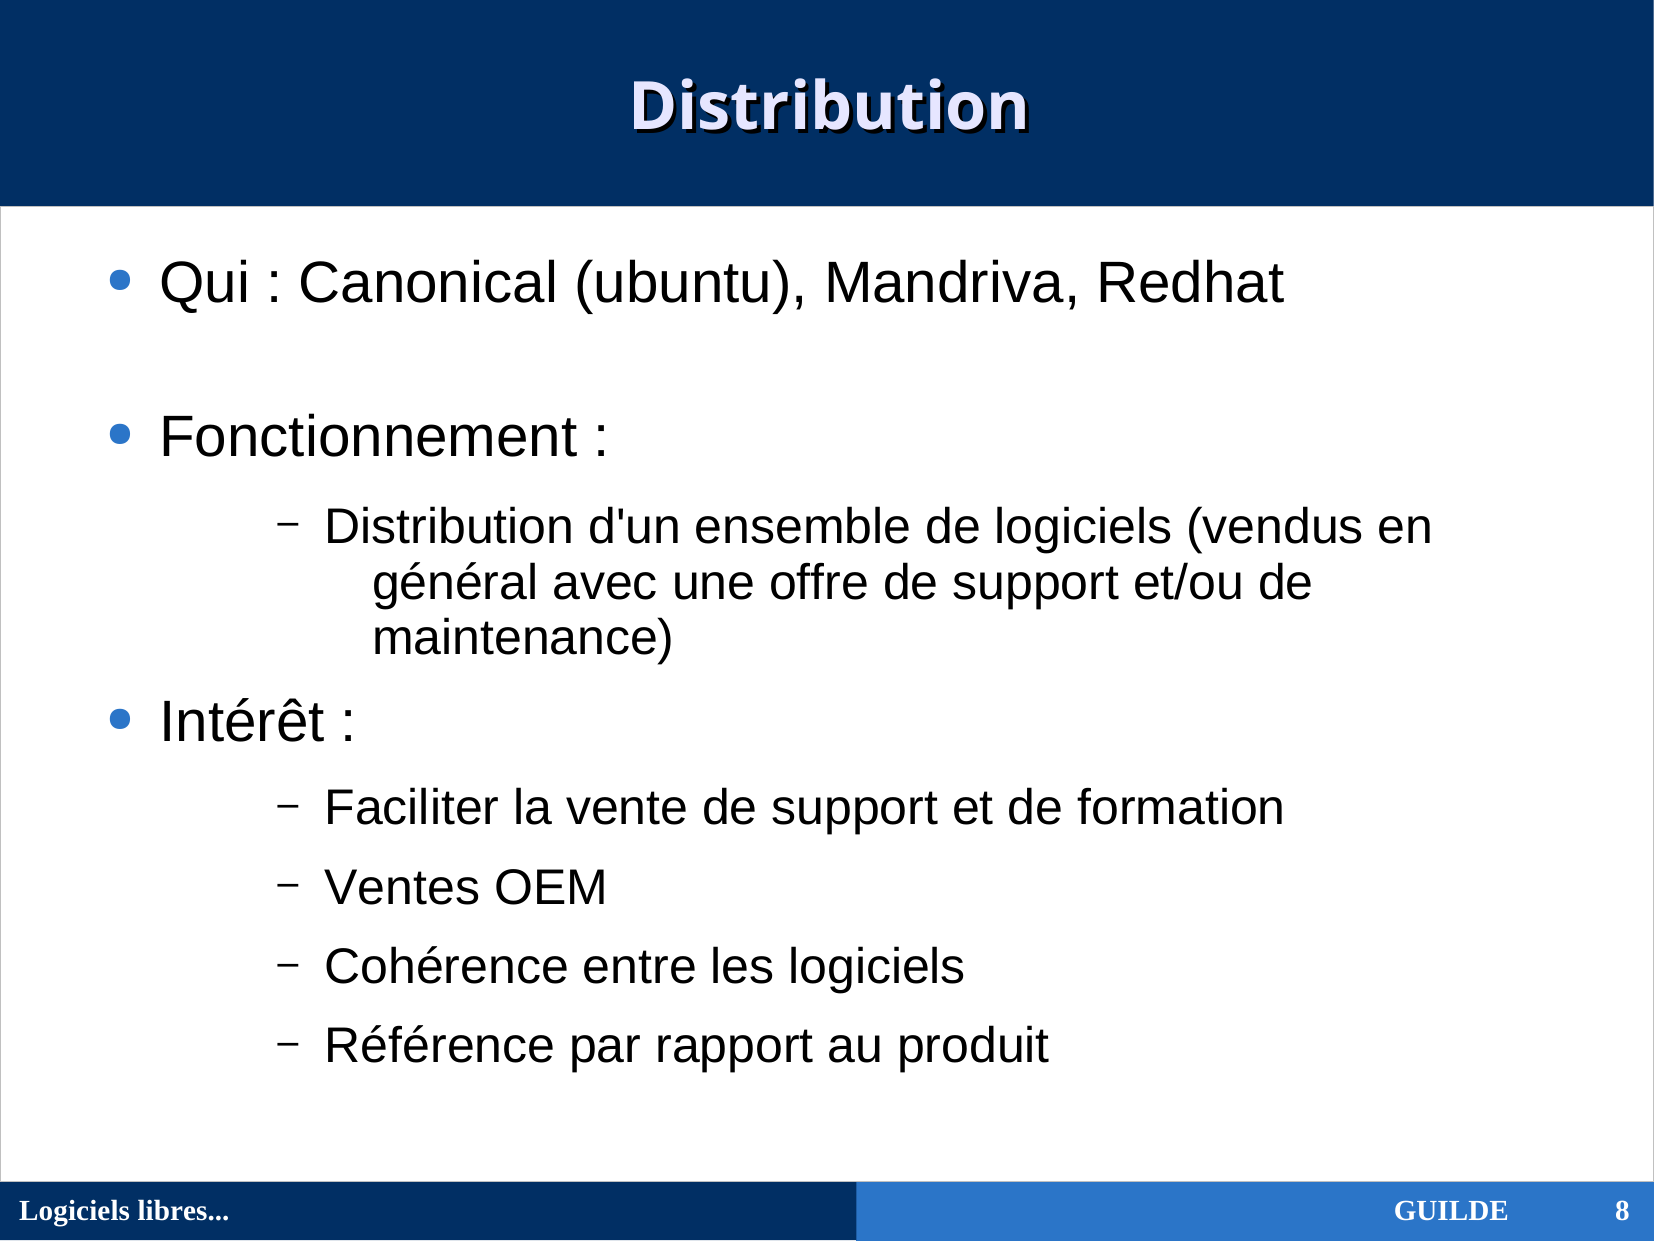

# Distribution
Qui : Canonical (ubuntu), Mandriva, Redhat
Fonctionnement :
Distribution d'un ensemble de logiciels (vendus en général avec une offre de support et/ou de maintenance)
Intérêt :
Faciliter la vente de support et de formation
Ventes OEM
Cohérence entre les logiciels
Référence par rapport au produit
8